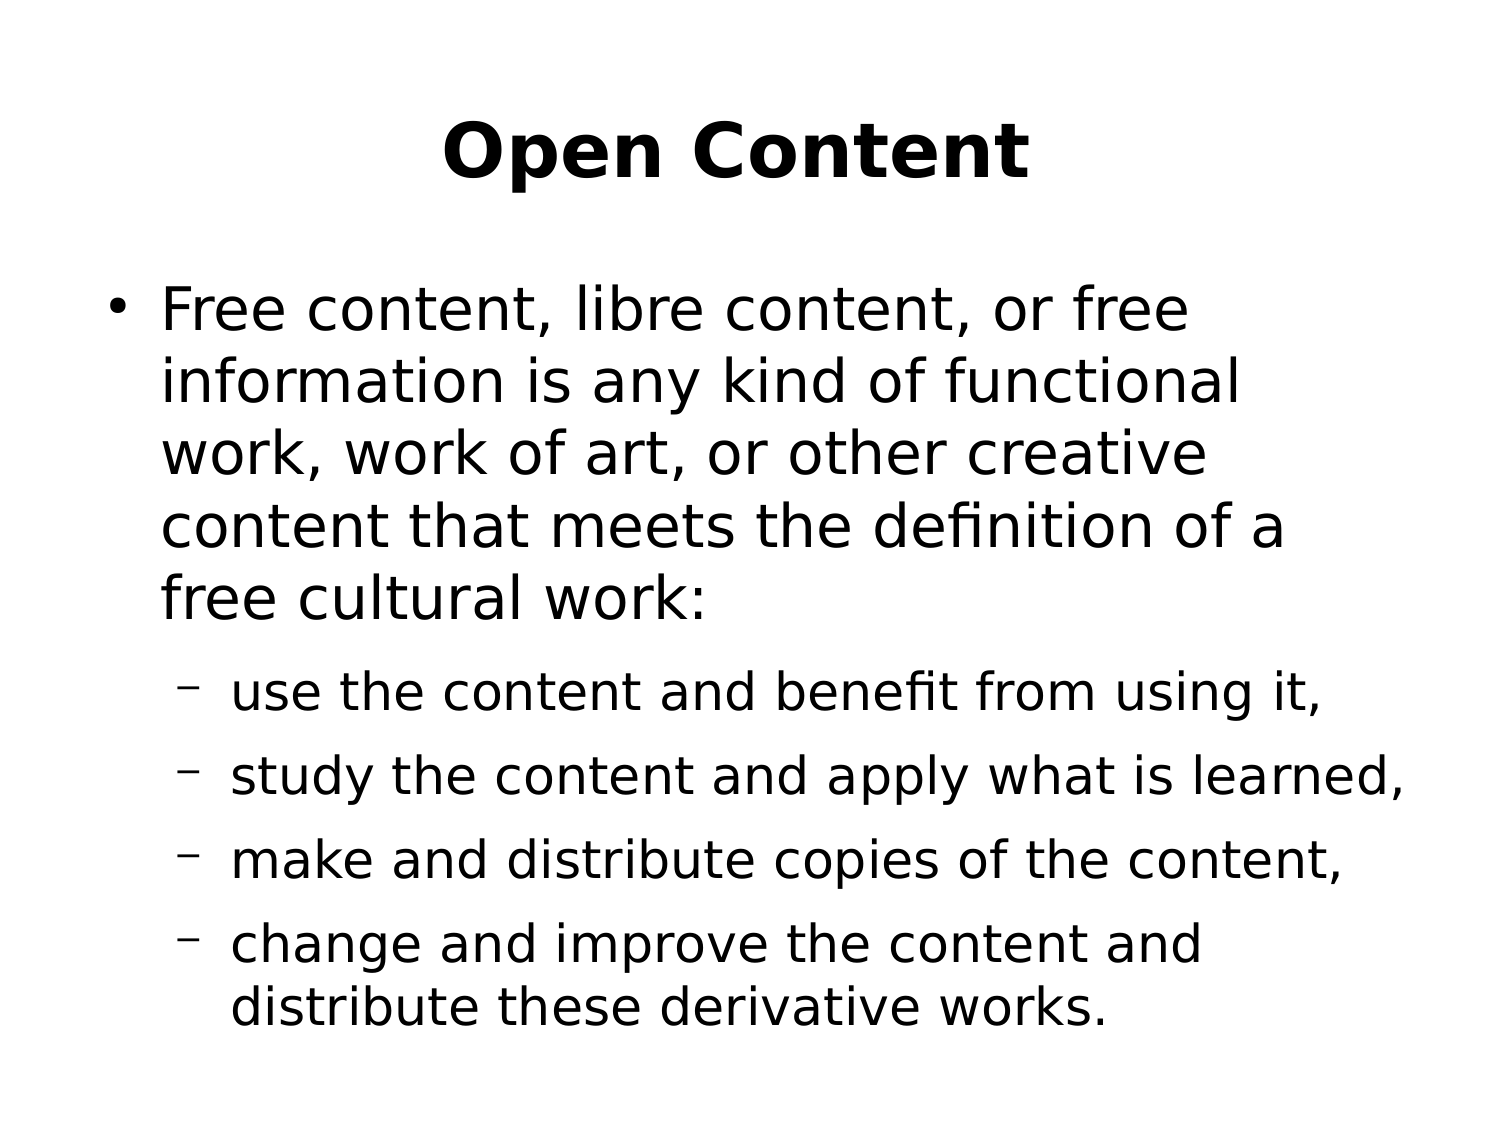

# Open Content
Free content, libre content, or free information is any kind of functional work, work of art, or other creative content that meets the definition of a free cultural work:
use the content and benefit from using it,
study the content and apply what is learned,
make and distribute copies of the content,
change and improve the content and distribute these derivative works.